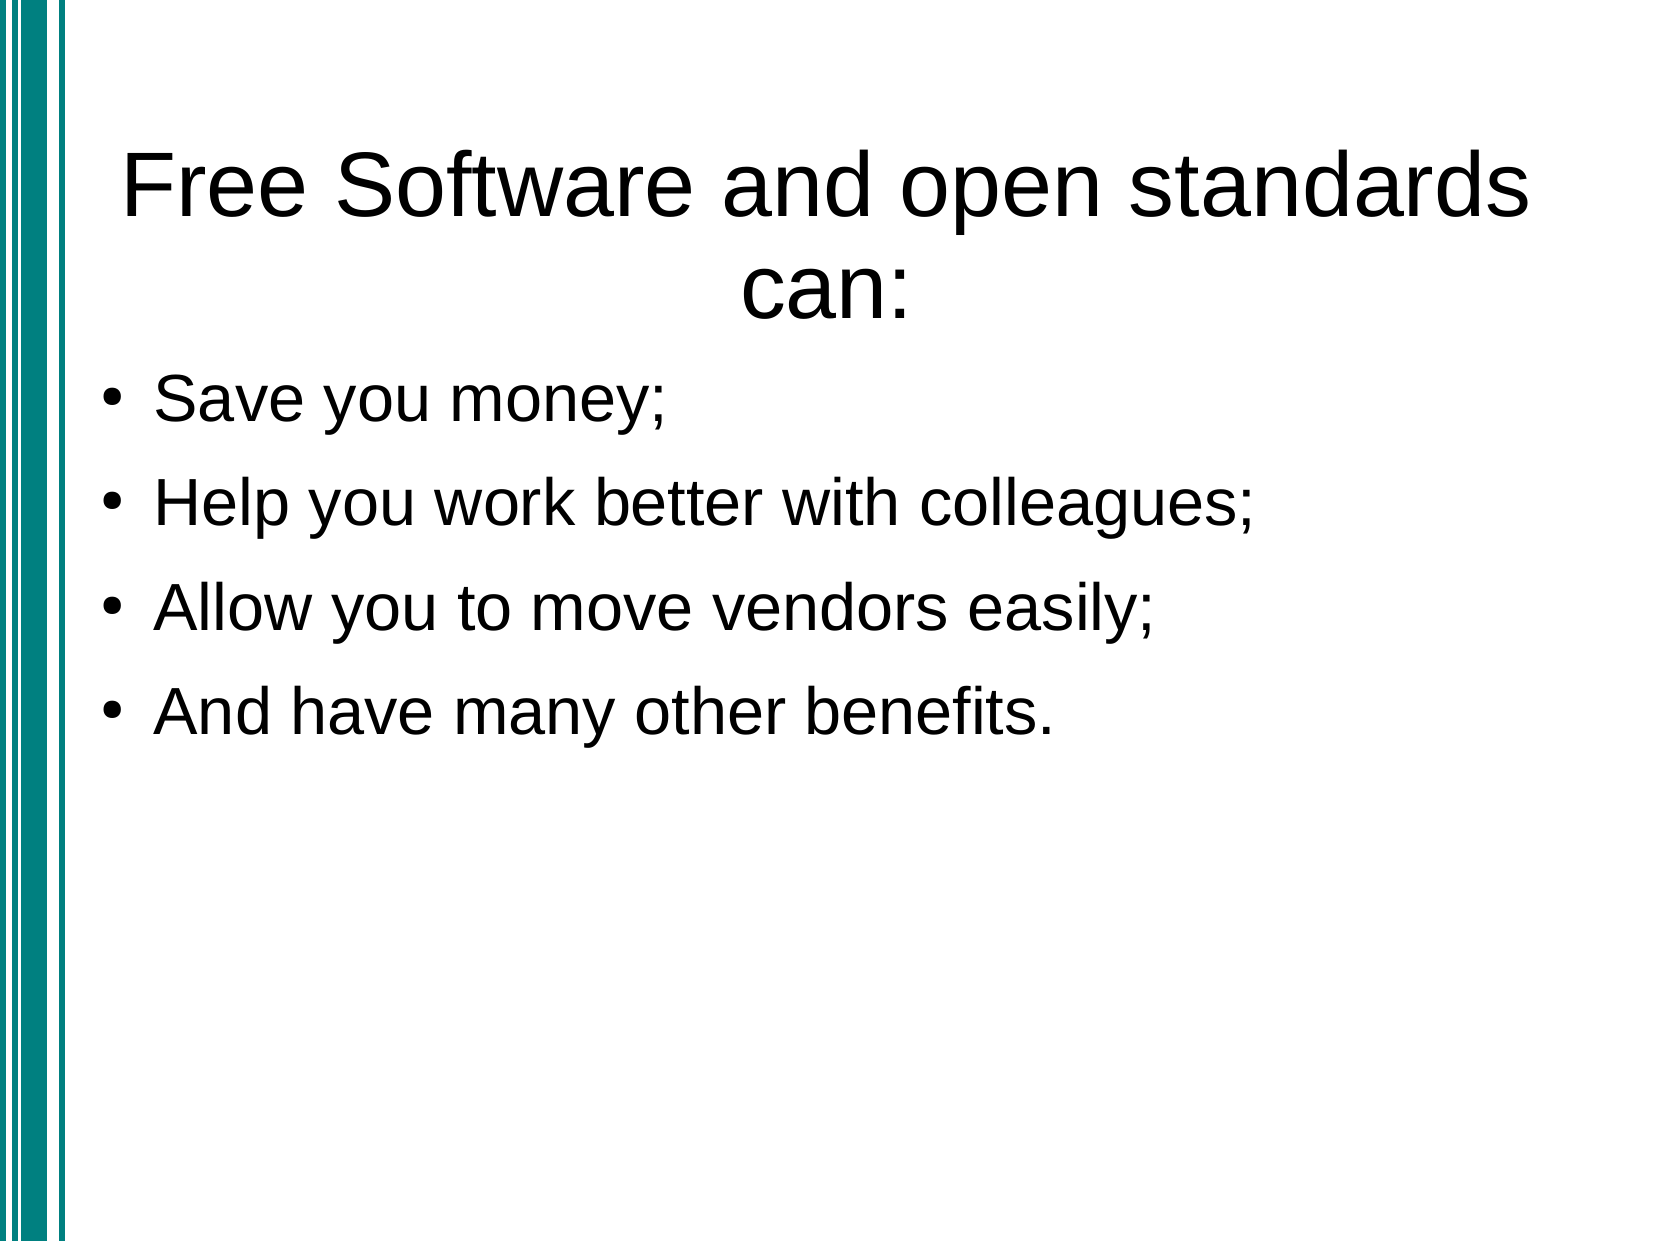

# Free Software and open standards can:
Save you money;
Help you work better with colleagues;
Allow you to move vendors easily;
And have many other benefits.